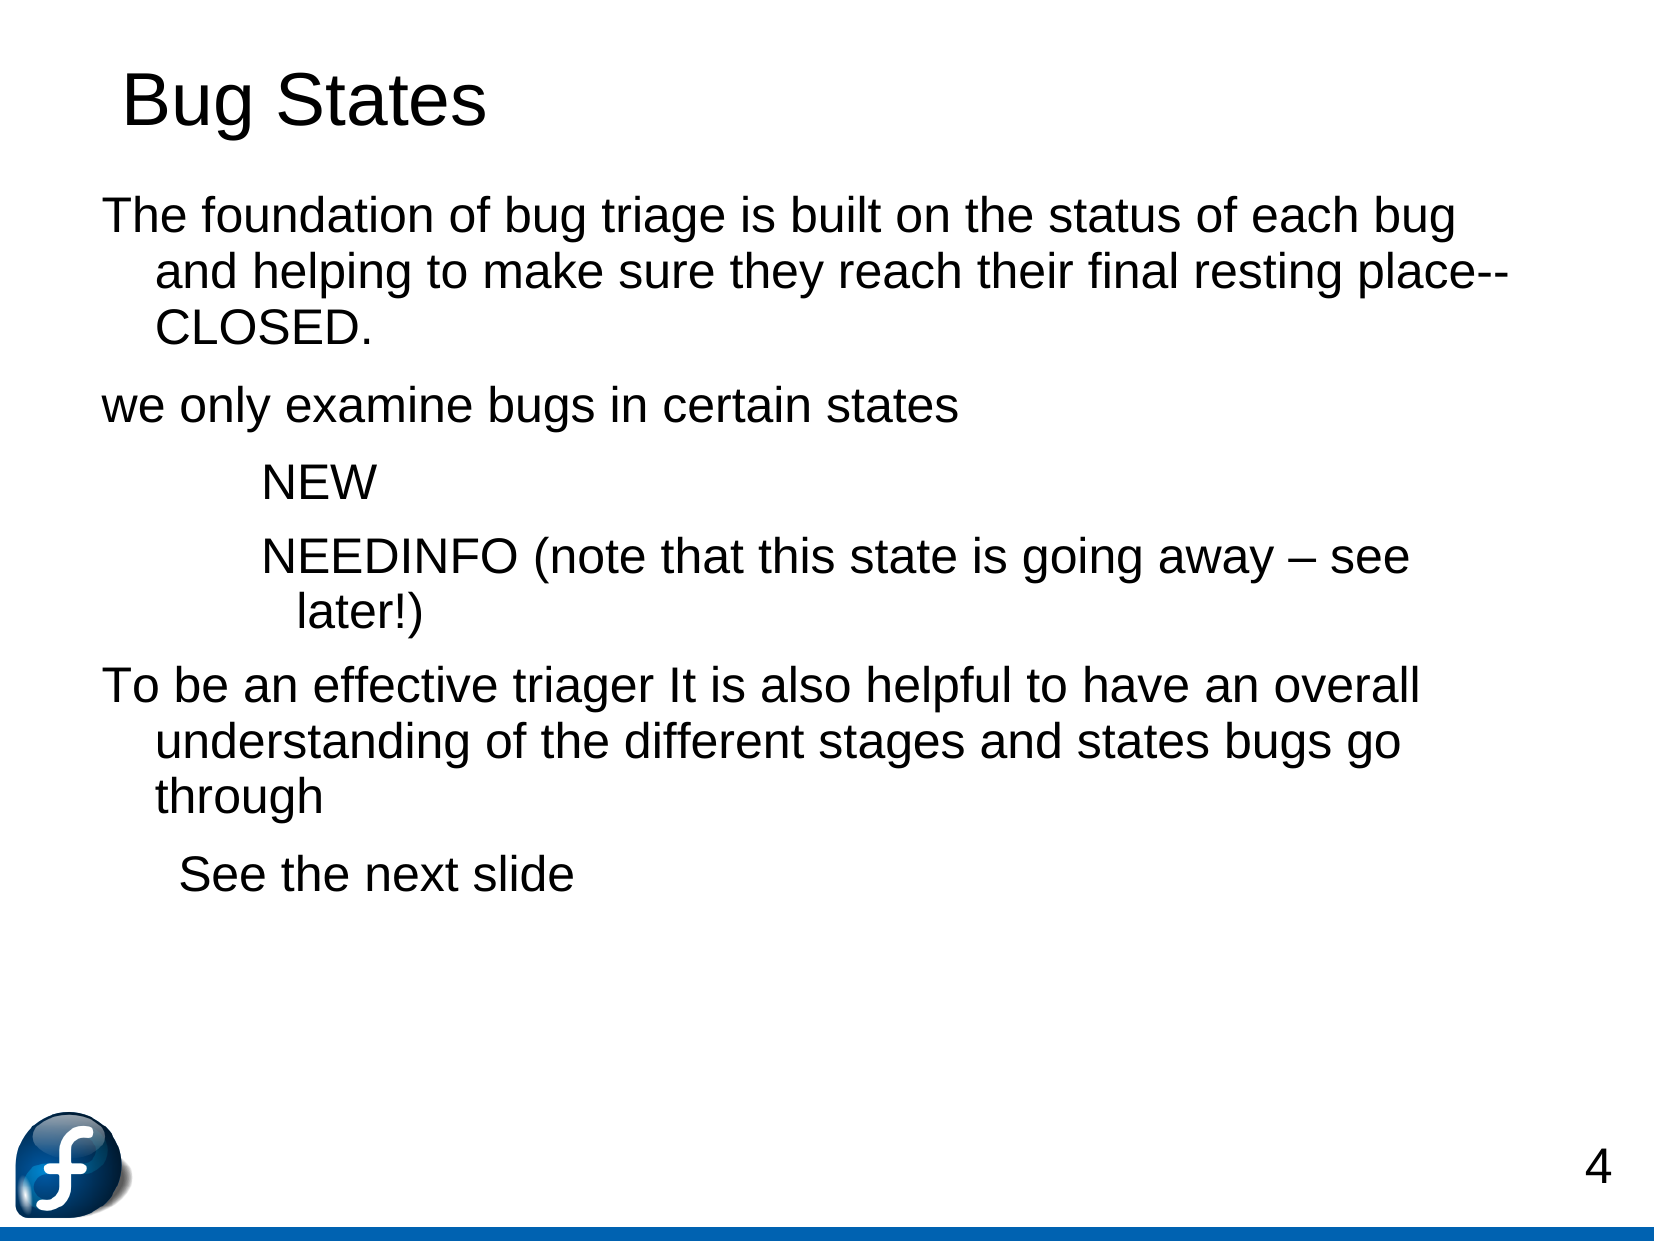

# Bug States
The foundation of bug triage is built on the status of each bug and helping to make sure they reach their final resting place--CLOSED.
we only examine bugs in certain states
NEW
NEEDINFO (note that this state is going away – see later!)
To be an effective triager It is also helpful to have an overall understanding of the different stages and states bugs go through
See the next slide